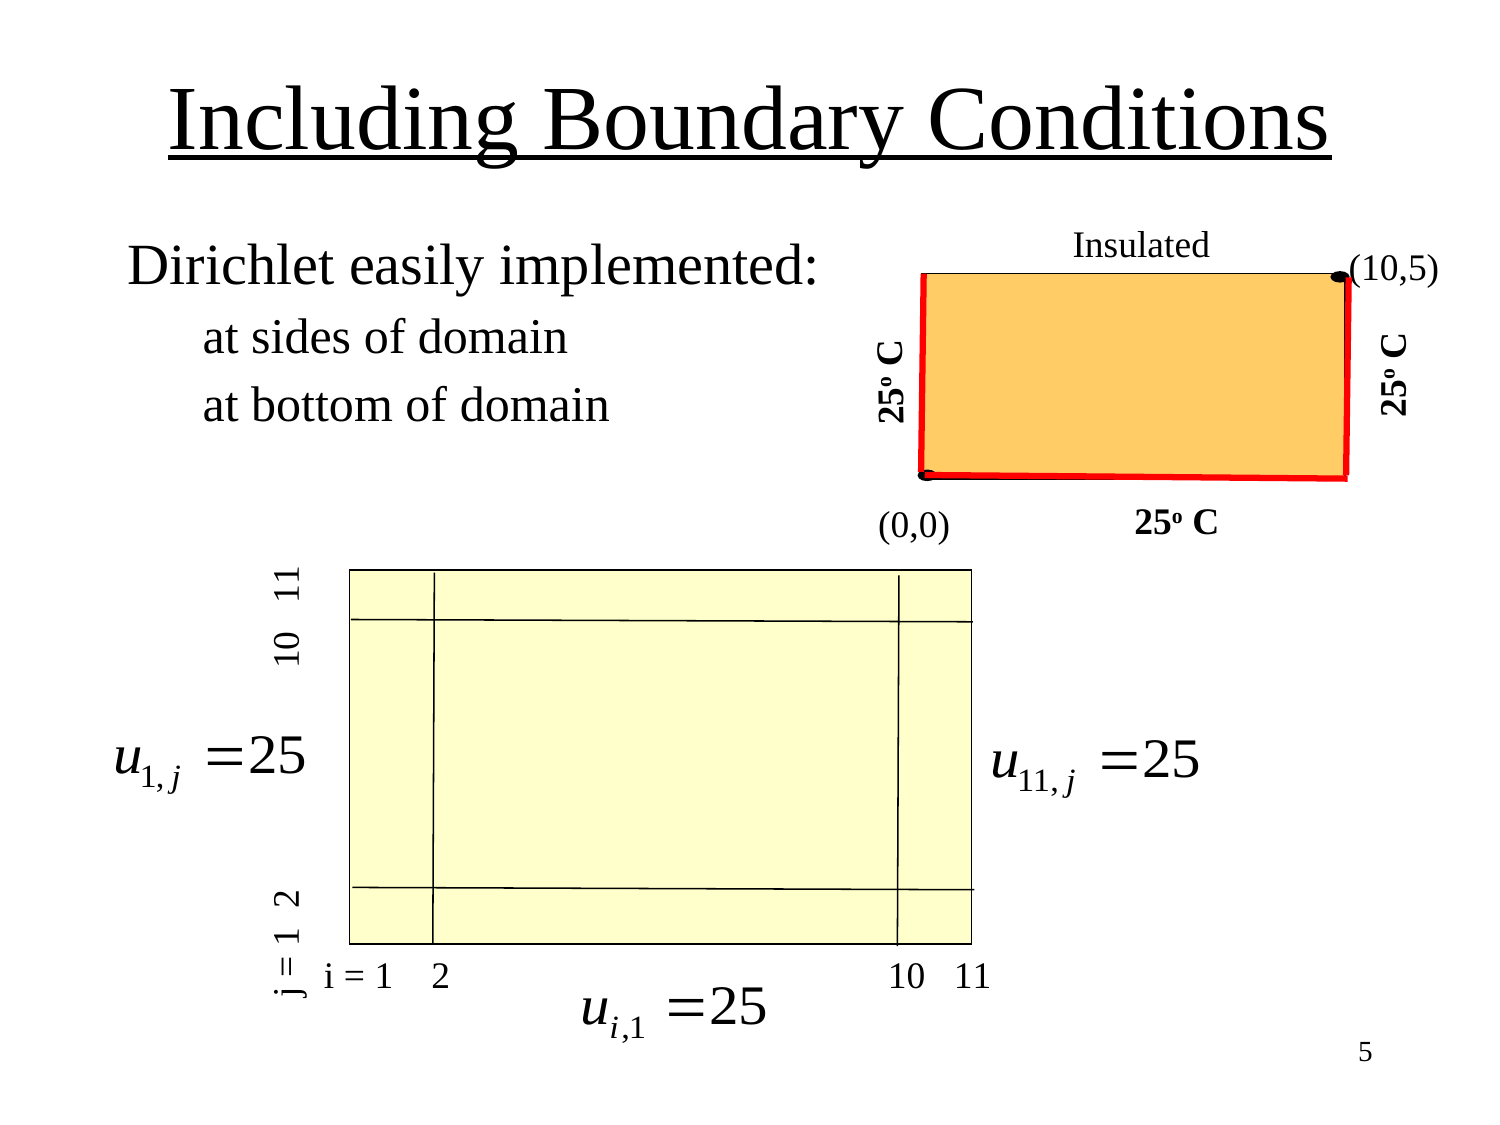

# Including Boundary Conditions
Insulated
 (10,5)
25o C
25o C
 (0,0)
Dirichlet easily implemented:
at sides of domain
at bottom of domain
25o C
i = 1 2			 10 11
j = 1 2		 10 11